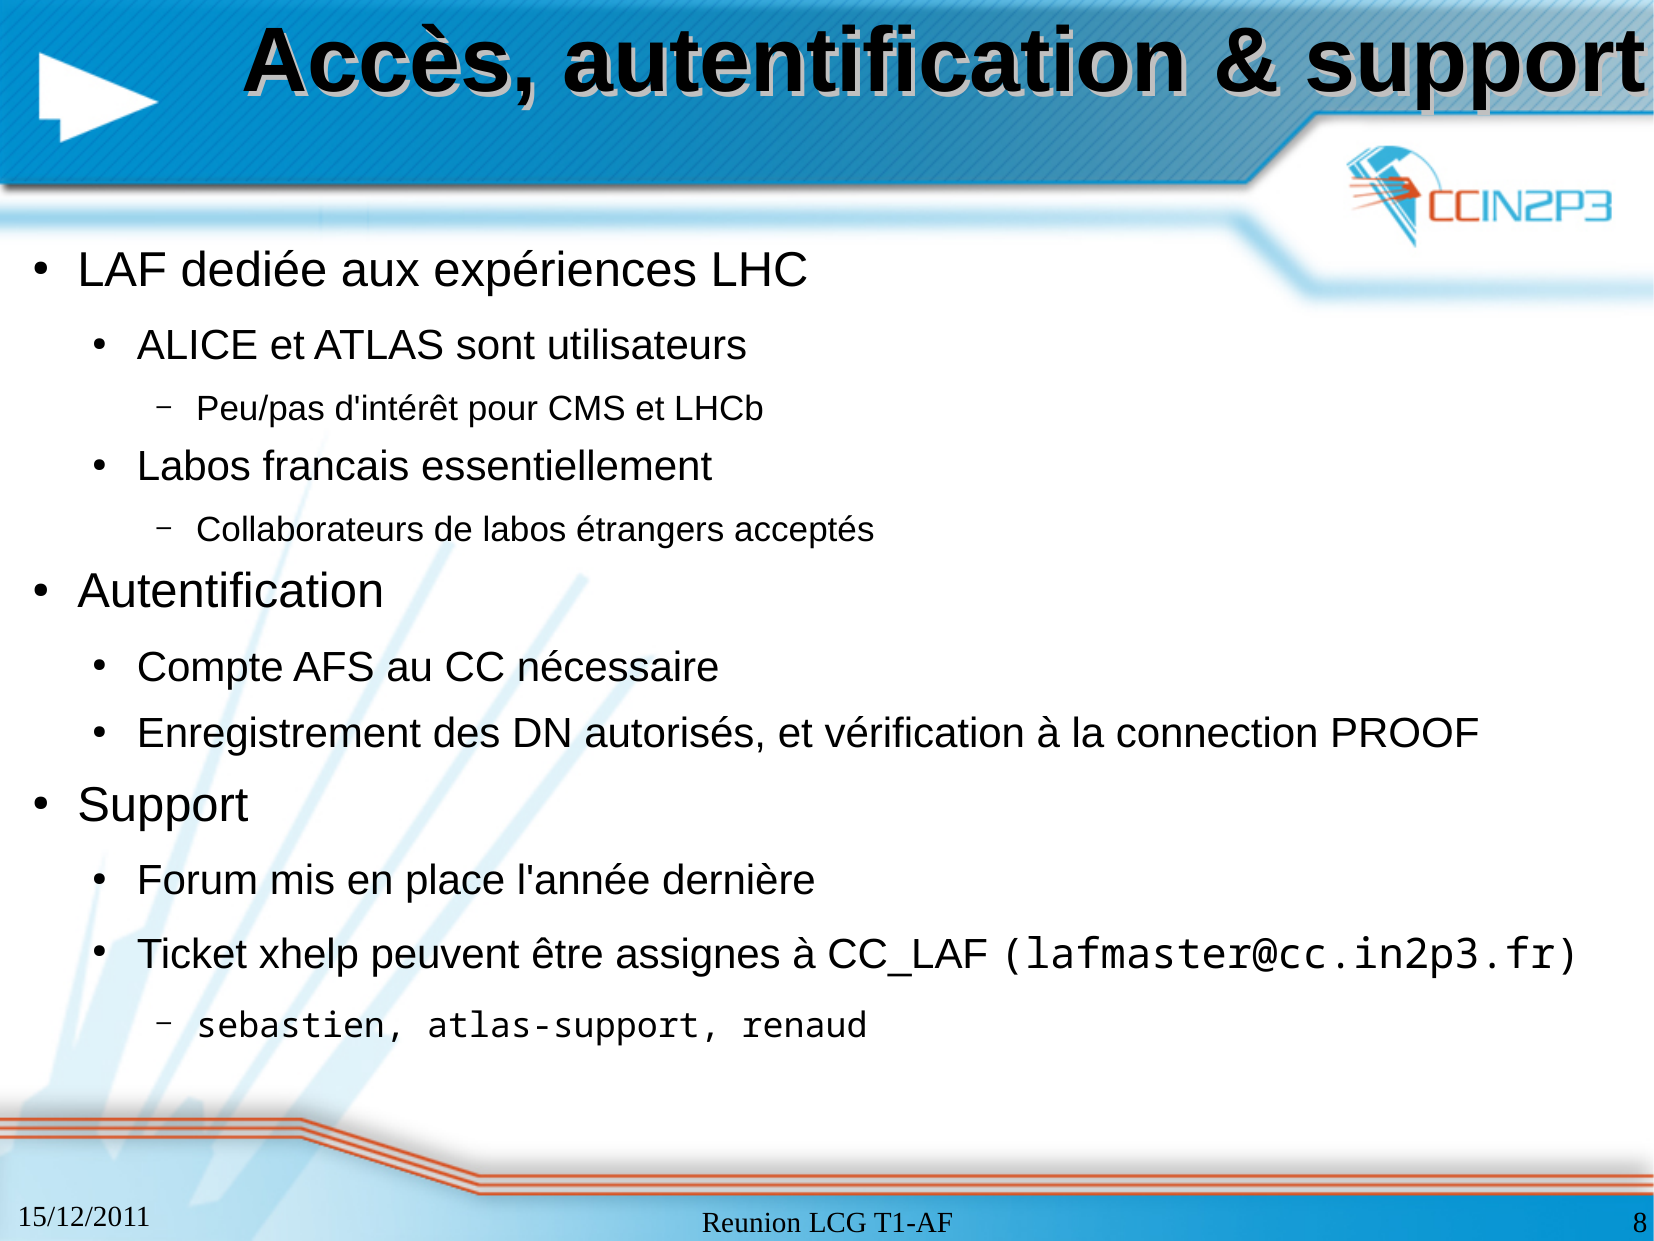

# Accès, autentification & support
LAF dediée aux expériences LHC
ALICE et ATLAS sont utilisateurs
Peu/pas d'intérêt pour CMS et LHCb
Labos francais essentiellement
Collaborateurs de labos étrangers acceptés
Autentification
Compte AFS au CC nécessaire
Enregistrement des DN autorisés, et vérification à la connection PROOF
Support
Forum mis en place l'année dernière
Ticket xhelp peuvent être assignes à CC_LAF (lafmaster@cc.in2p3.fr)
sebastien, atlas-support, renaud
15/12/2011
Reunion LCG T1-AF
8